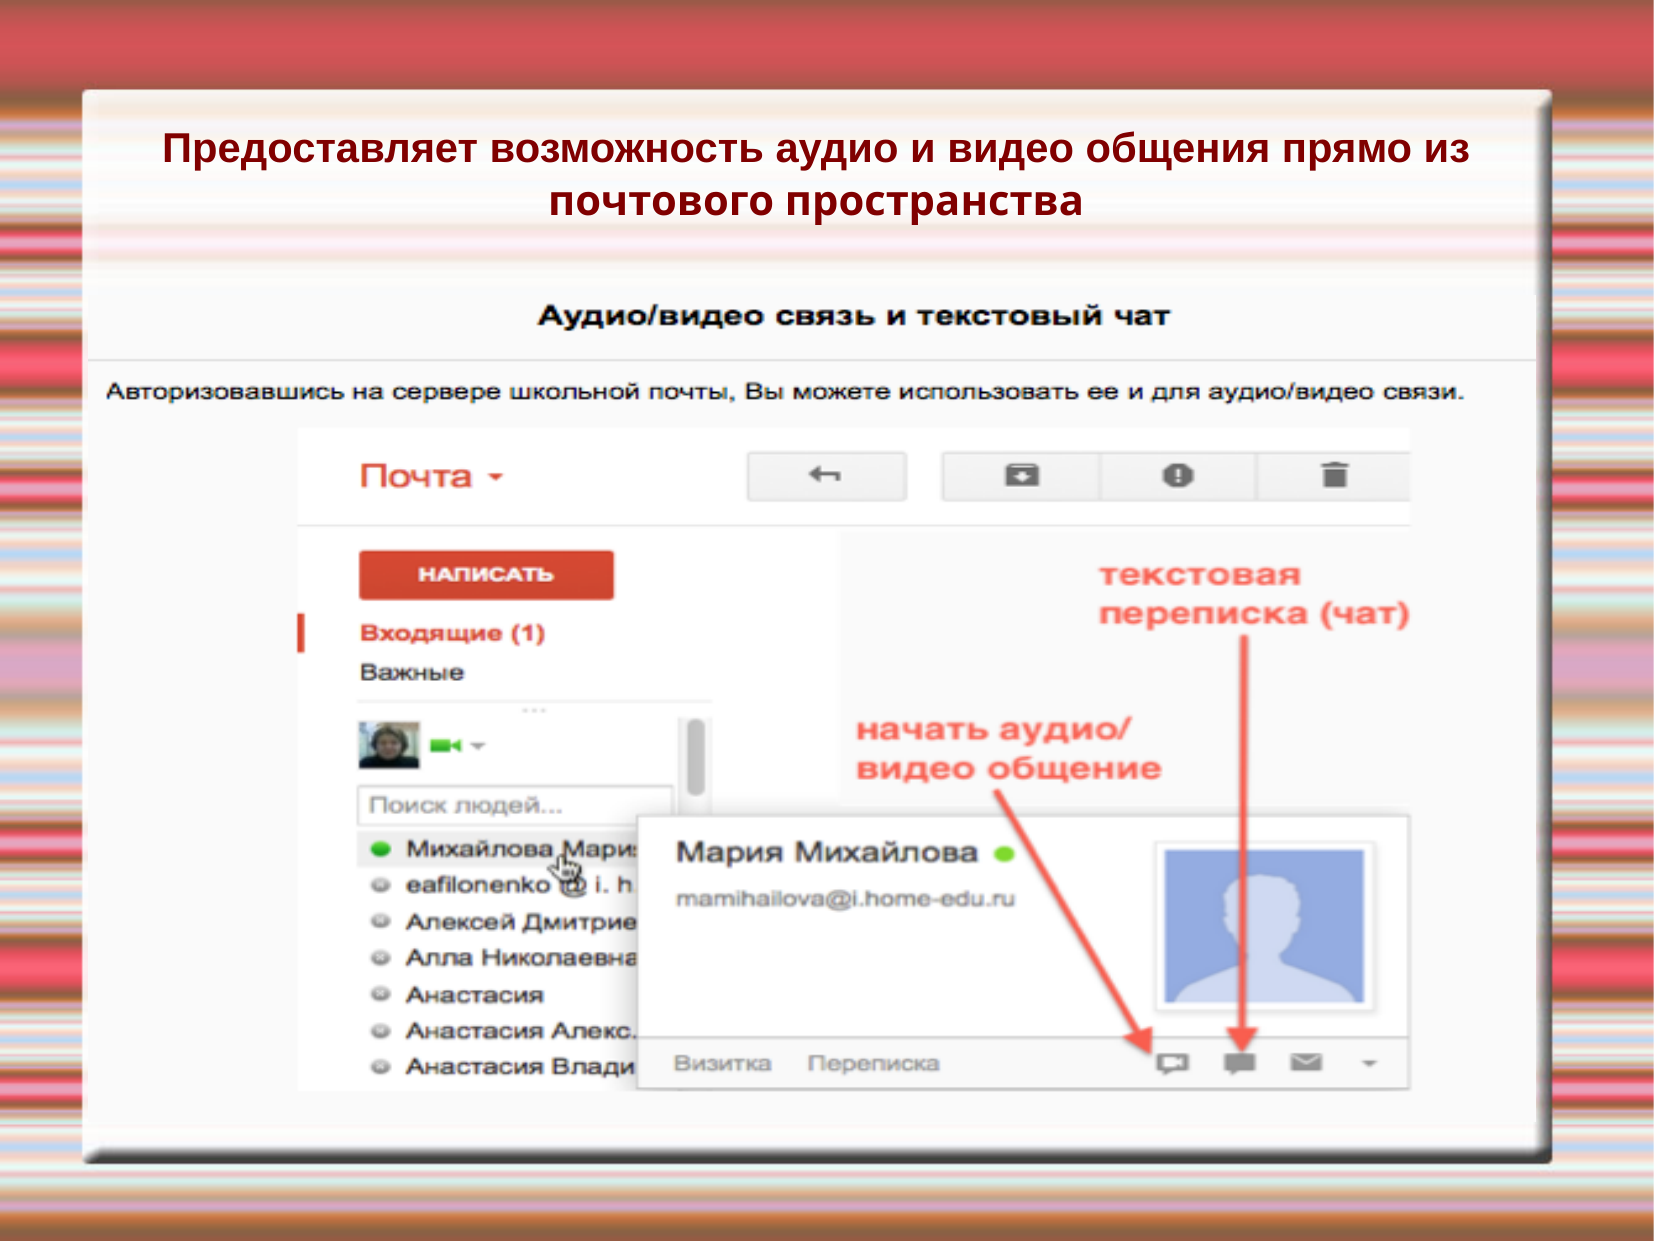

#
Предоставляет возможность аудио и видео общения прямо из почтового пространства